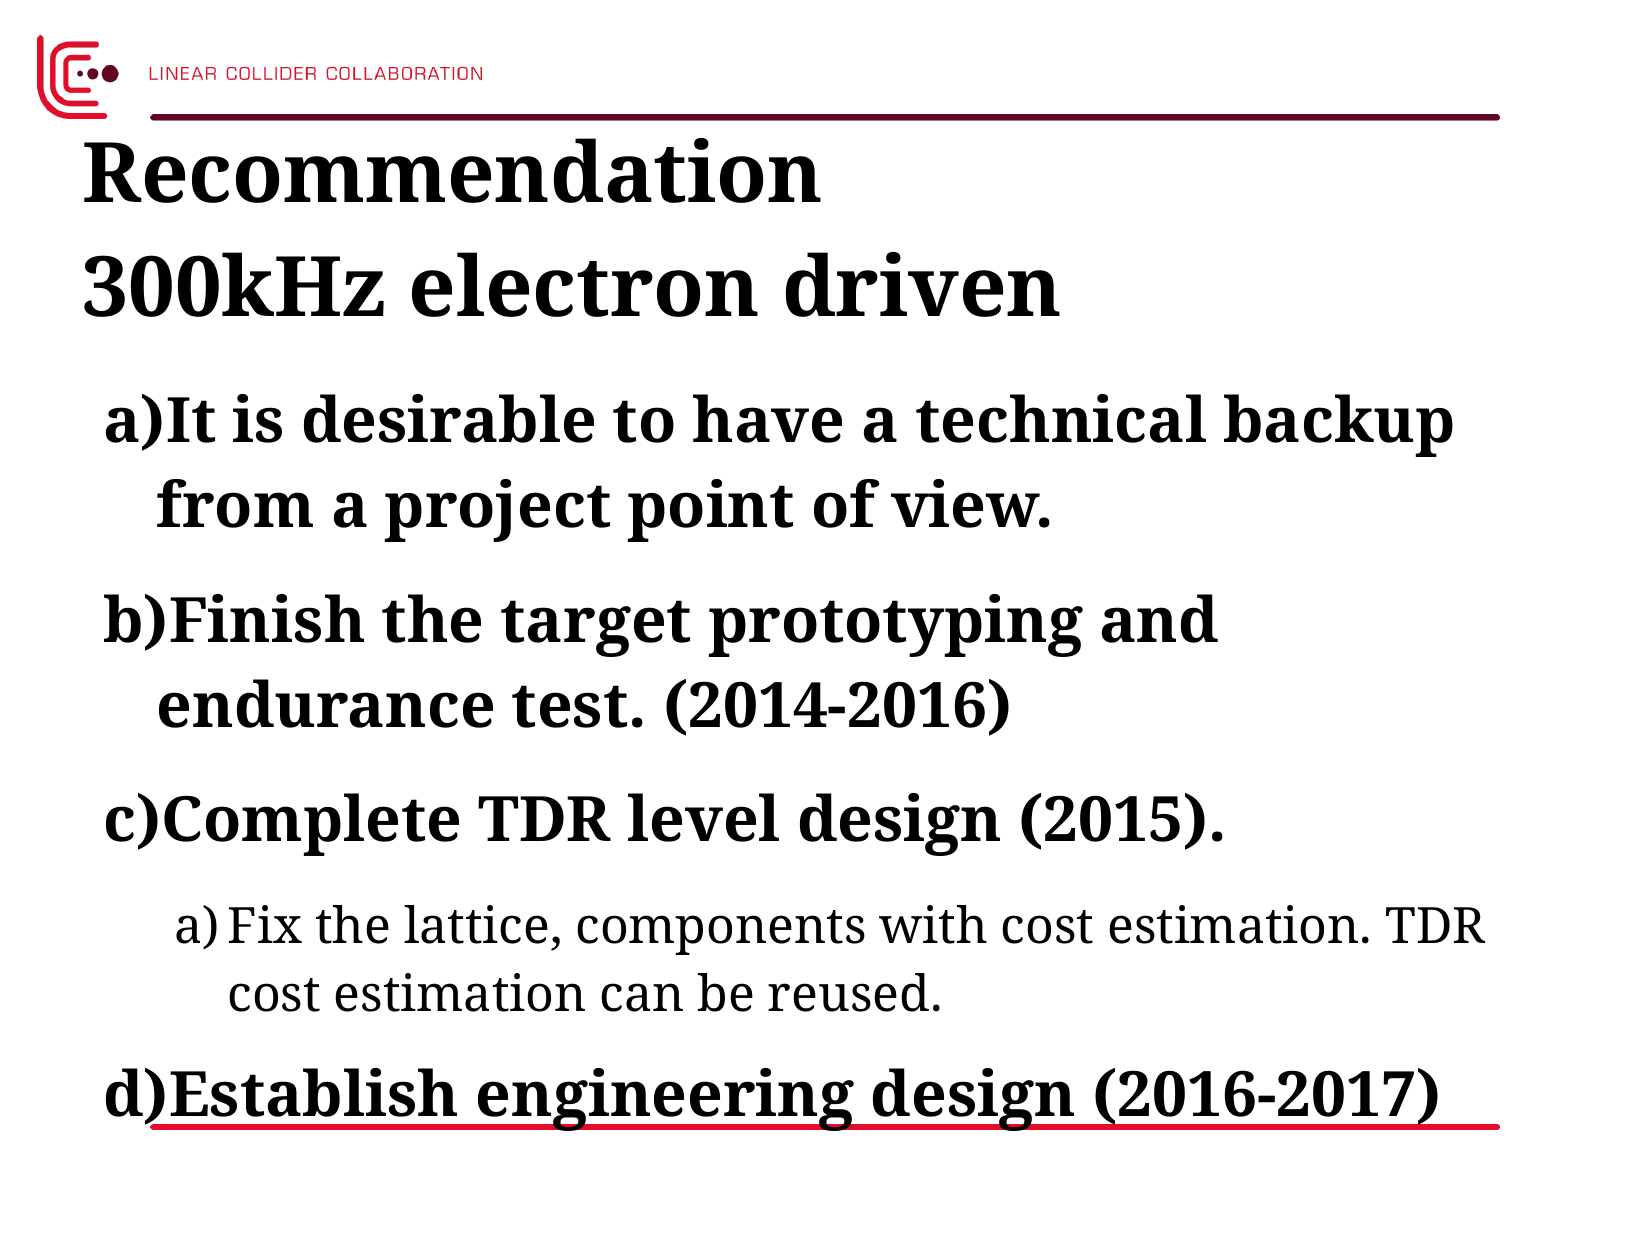

# Recommendation 300kHz electron driven
It is desirable to have a technical backup from a project point of view.
Finish the target prototyping and endurance test. (2014-2016)
Complete TDR level design (2015).
Fix the lattice, components with cost estimation. TDR cost estimation can be reused.
Establish engineering design (2016-2017)